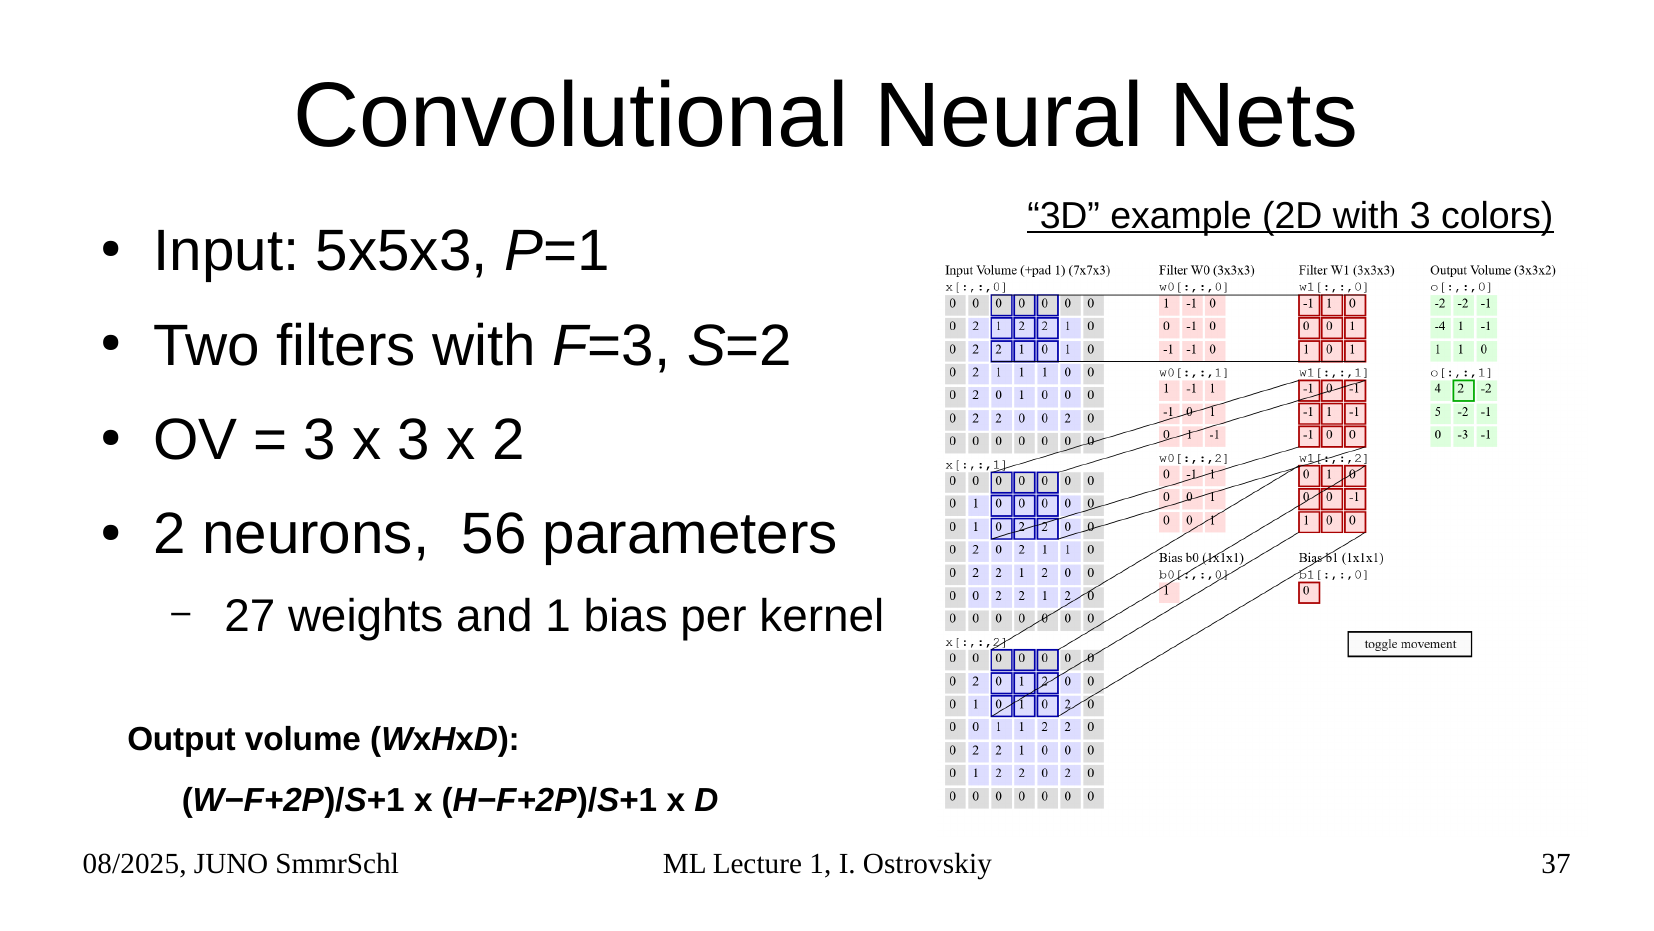

# Convolutional Neural Nets
“3D” example (2D with 3 colors)
Input: 5x5x3, P=1
Two filters with F=3, S=2
OV = 3 x 3 x 2
2 neurons, 56 parameters
27 weights and 1 bias per kernel
Output volume (WxHxD):
(W−F+2P)/S+1 x (H−F+2P)/S+1 x D
08/2025, JUNO SmmrSchl
ML Lecture 1, I. Ostrovskiy
37